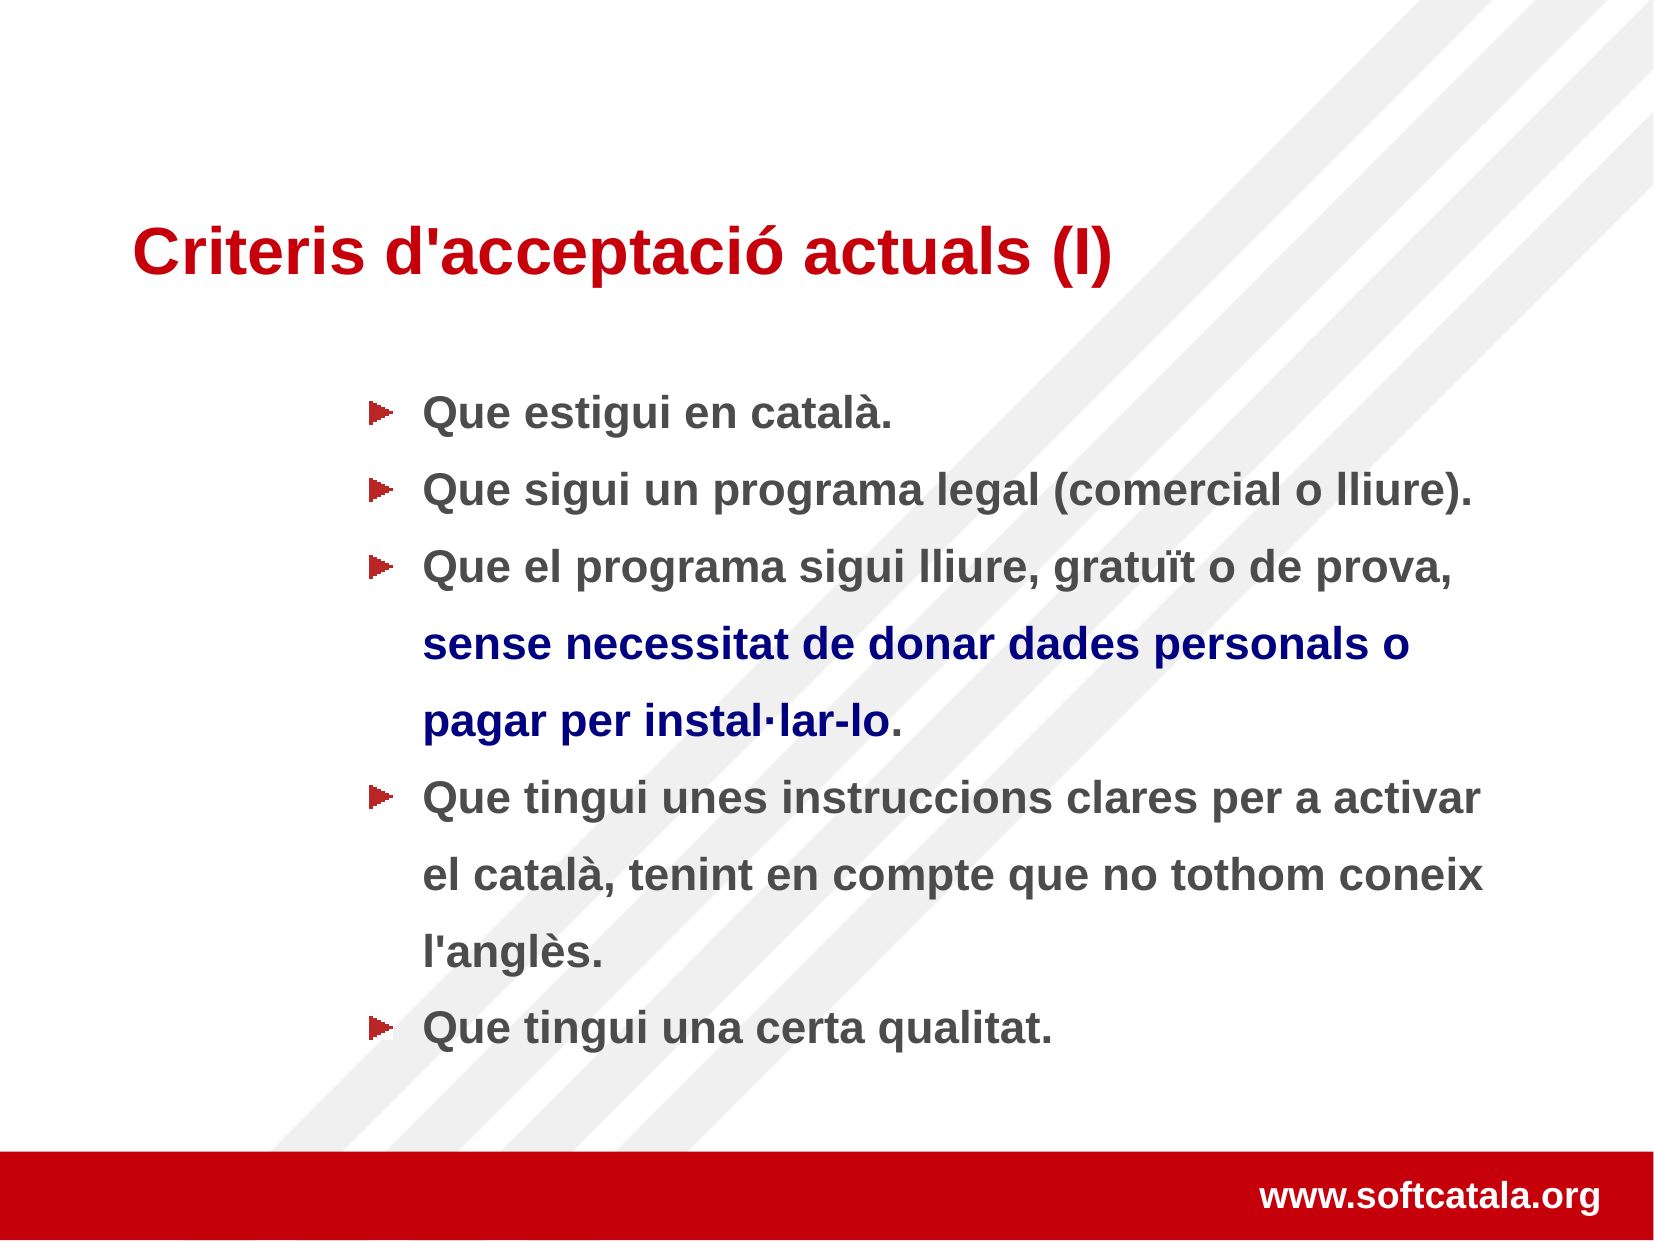

Criteris d'acceptació actuals (I)
Que estigui en català.
Que sigui un programa legal (comercial o lliure).
Que el programa sigui lliure, gratuït o de prova, sense necessitat de donar dades personals o pagar per instal·lar-lo.
Que tingui unes instruccions clares per a activar el català, tenint en compte que no tothom coneix l'anglès.
Que tingui una certa qualitat.
 www.softcatala.org